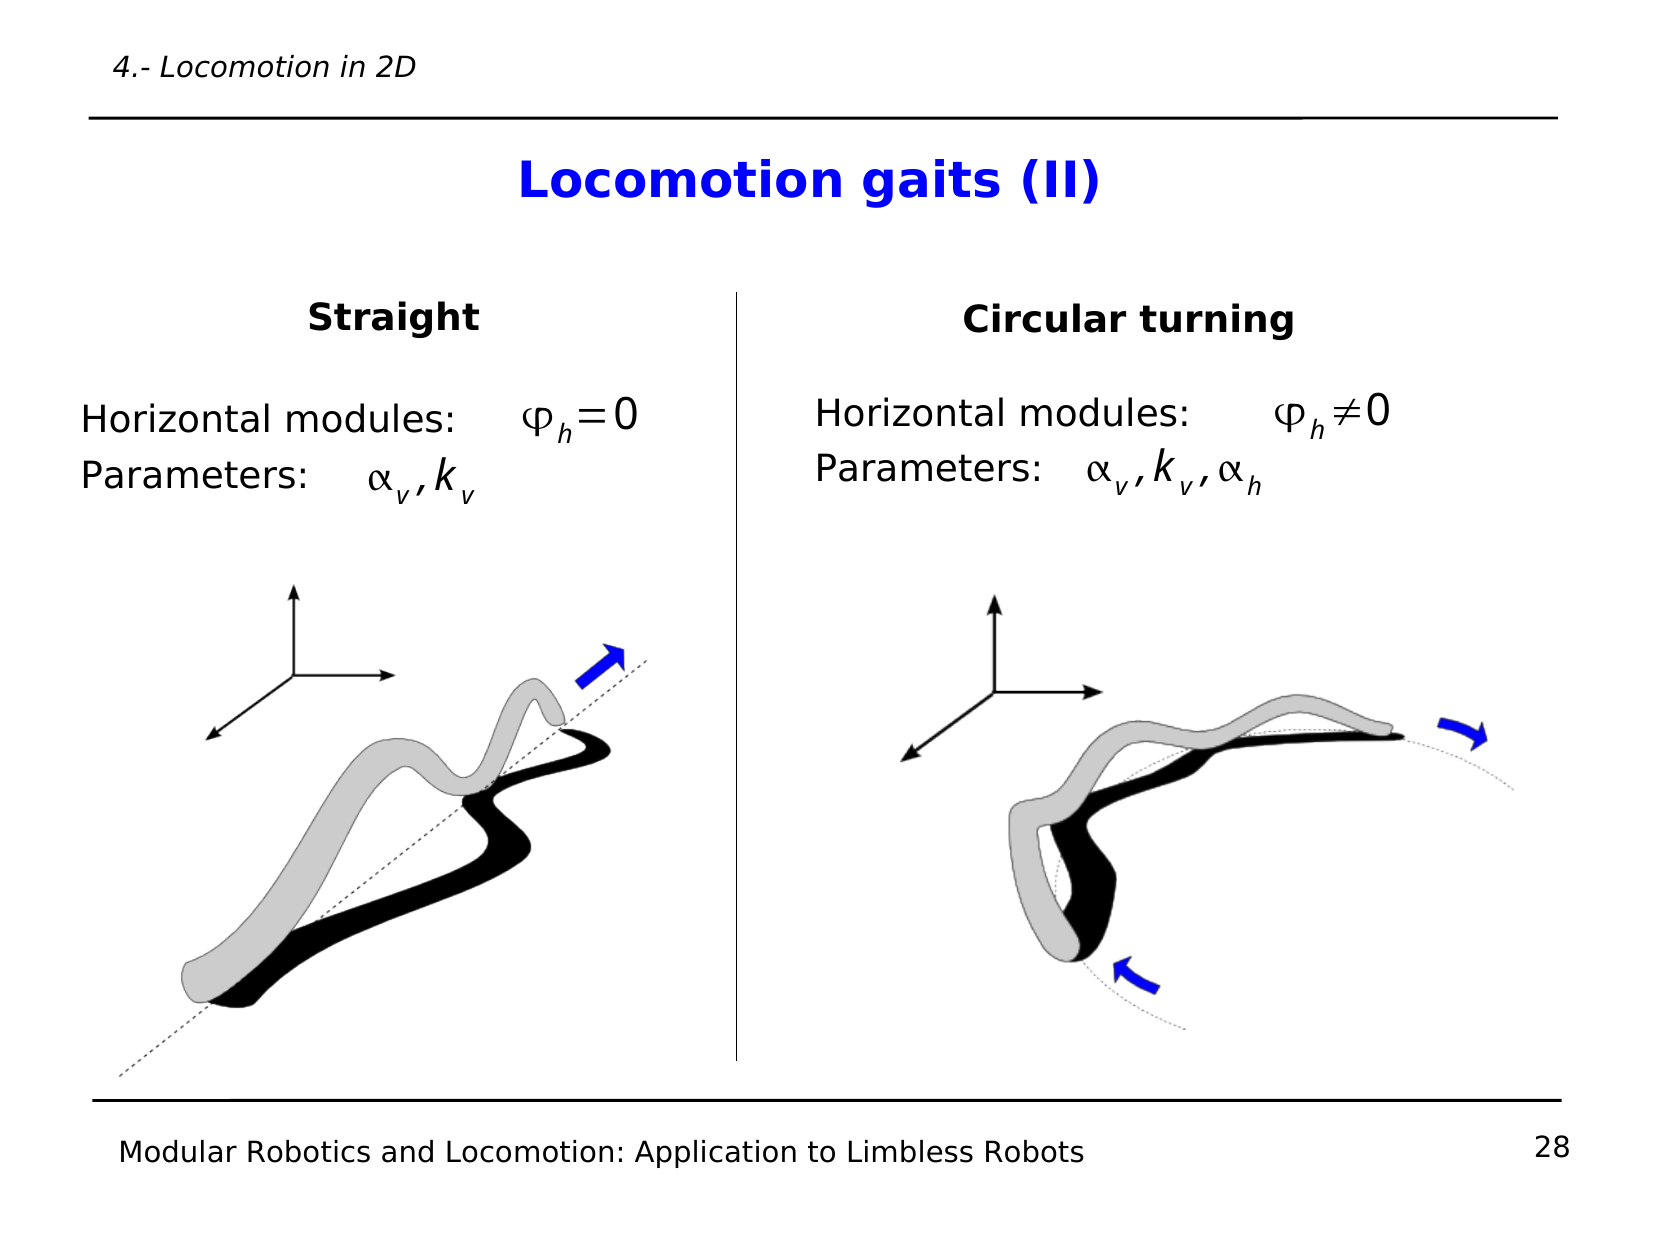

4.- Locomotion in 2D
Locomotion gaits (II)
Straight
Circular turning
 Horizontal modules:
 Parameters:
 Horizontal modules:
 Parameters:
Modular Robotics and Locomotion: Application to Limbless Robots
28